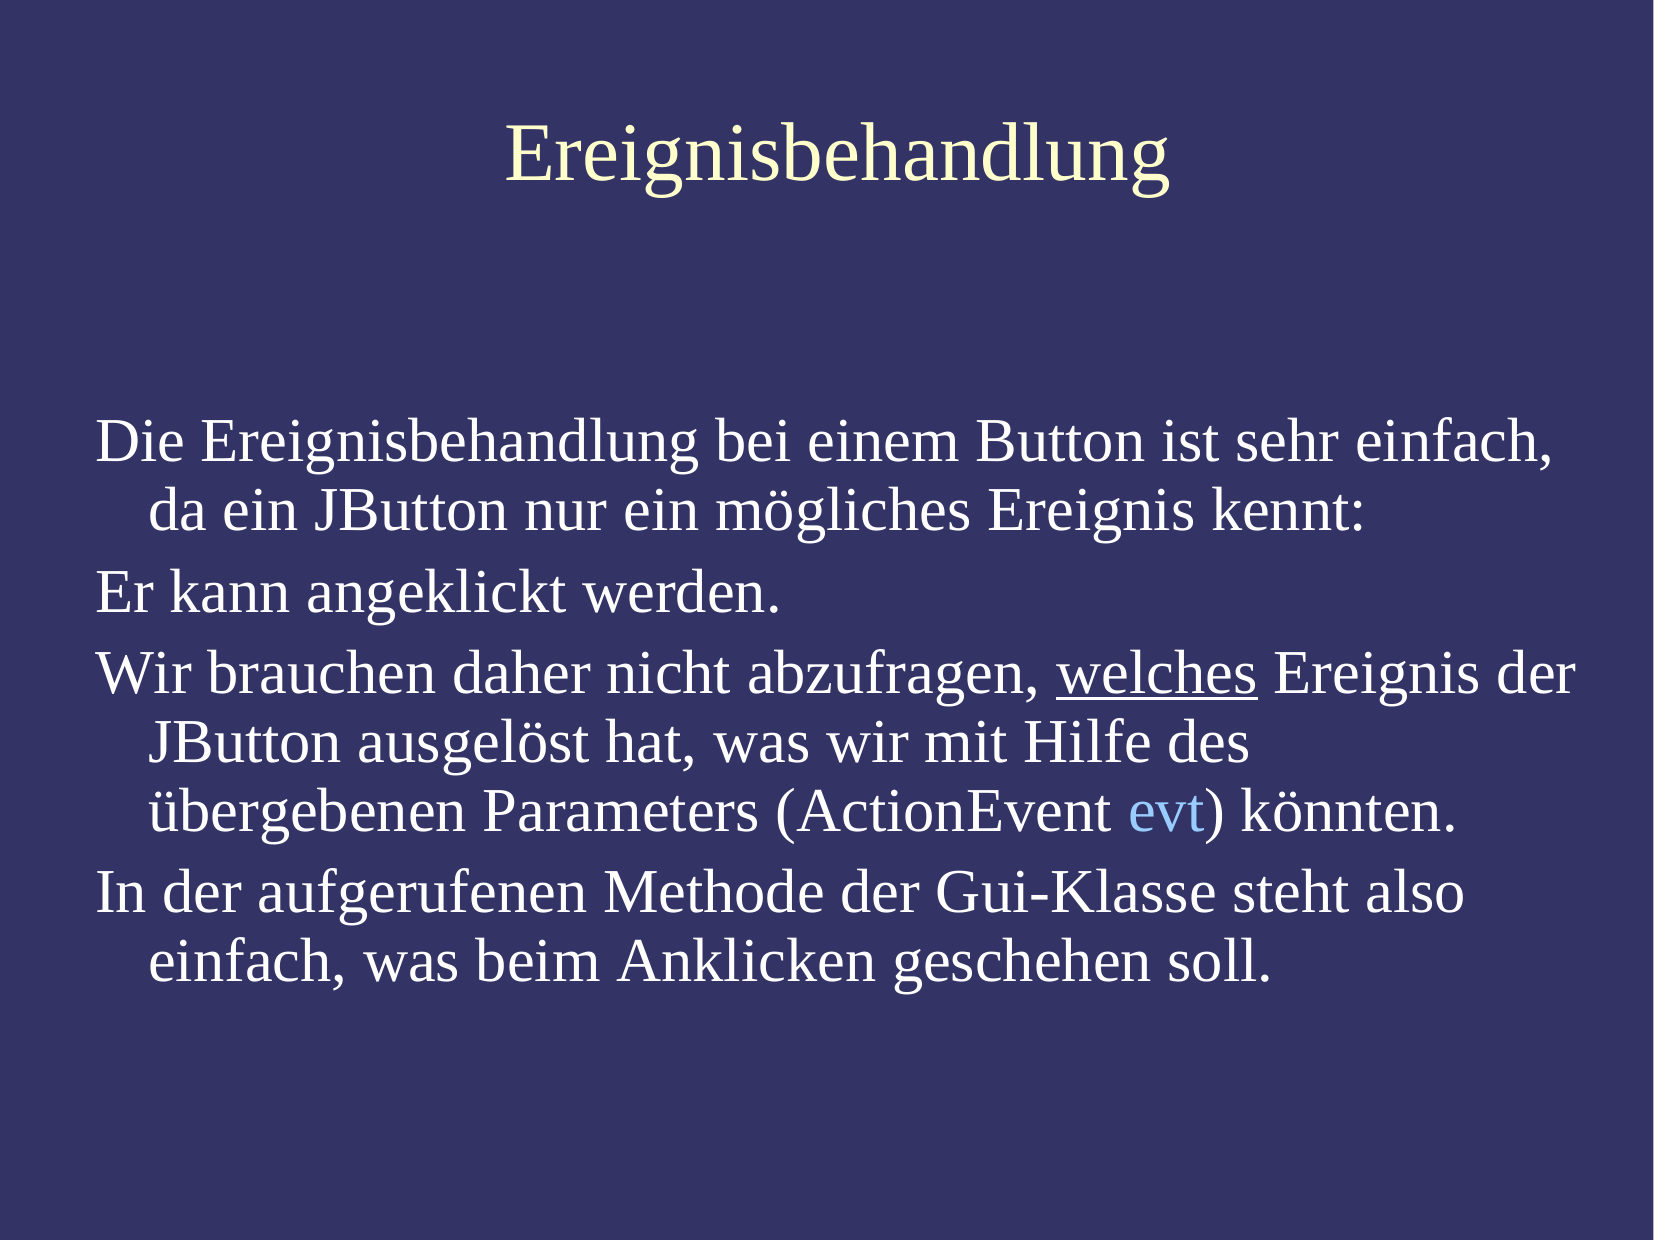

# Ereignisbehandlung
Die Ereignisbehandlung bei einem Button ist sehr einfach, da ein JButton nur ein mögliches Ereignis kennt:
Er kann angeklickt werden.
Wir brauchen daher nicht abzufragen, welches Ereignis der JButton ausgelöst hat, was wir mit Hilfe des übergebenen Parameters (ActionEvent evt) könnten.
In der aufgerufenen Methode der Gui-Klasse steht also einfach, was beim Anklicken geschehen soll.